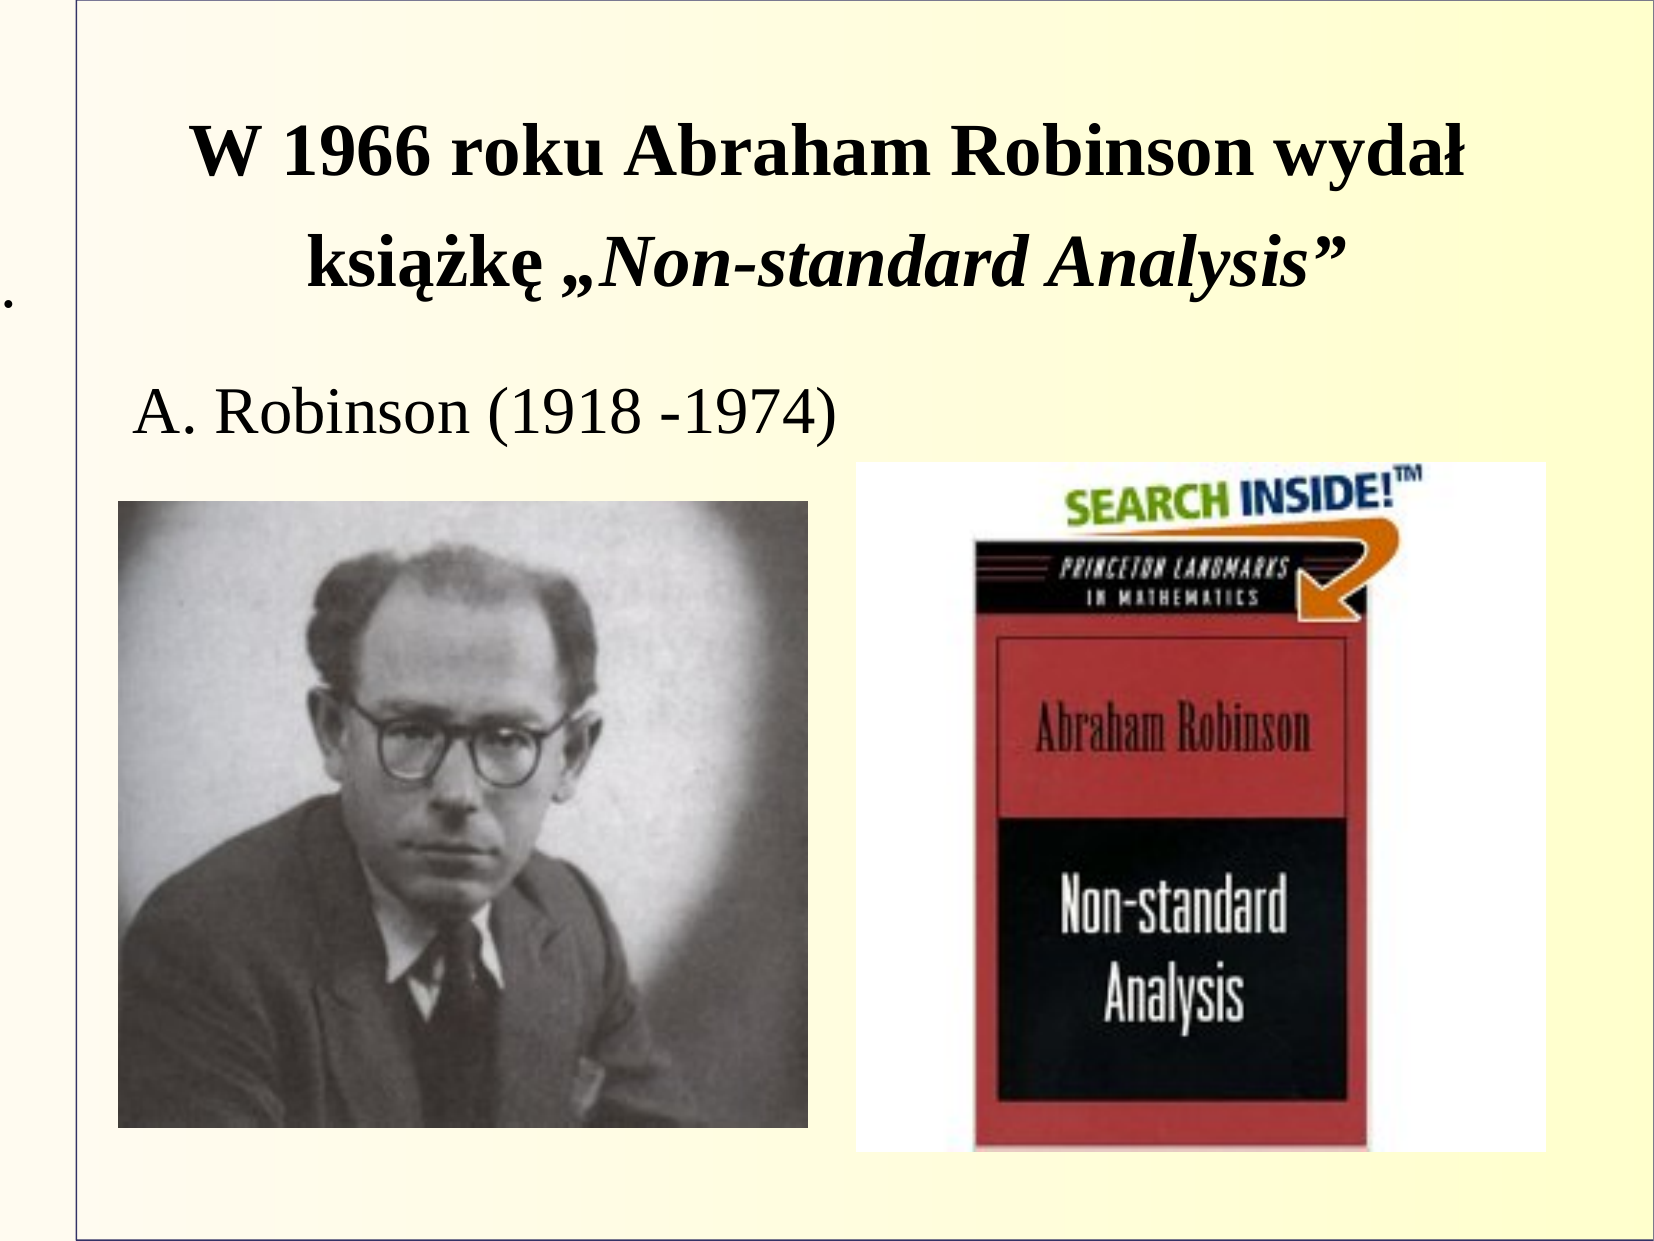

# W 1966 roku Abraham Robinson wydał książkę „Non-standard Analysis”
.
A. Robinson (1918 -1974)